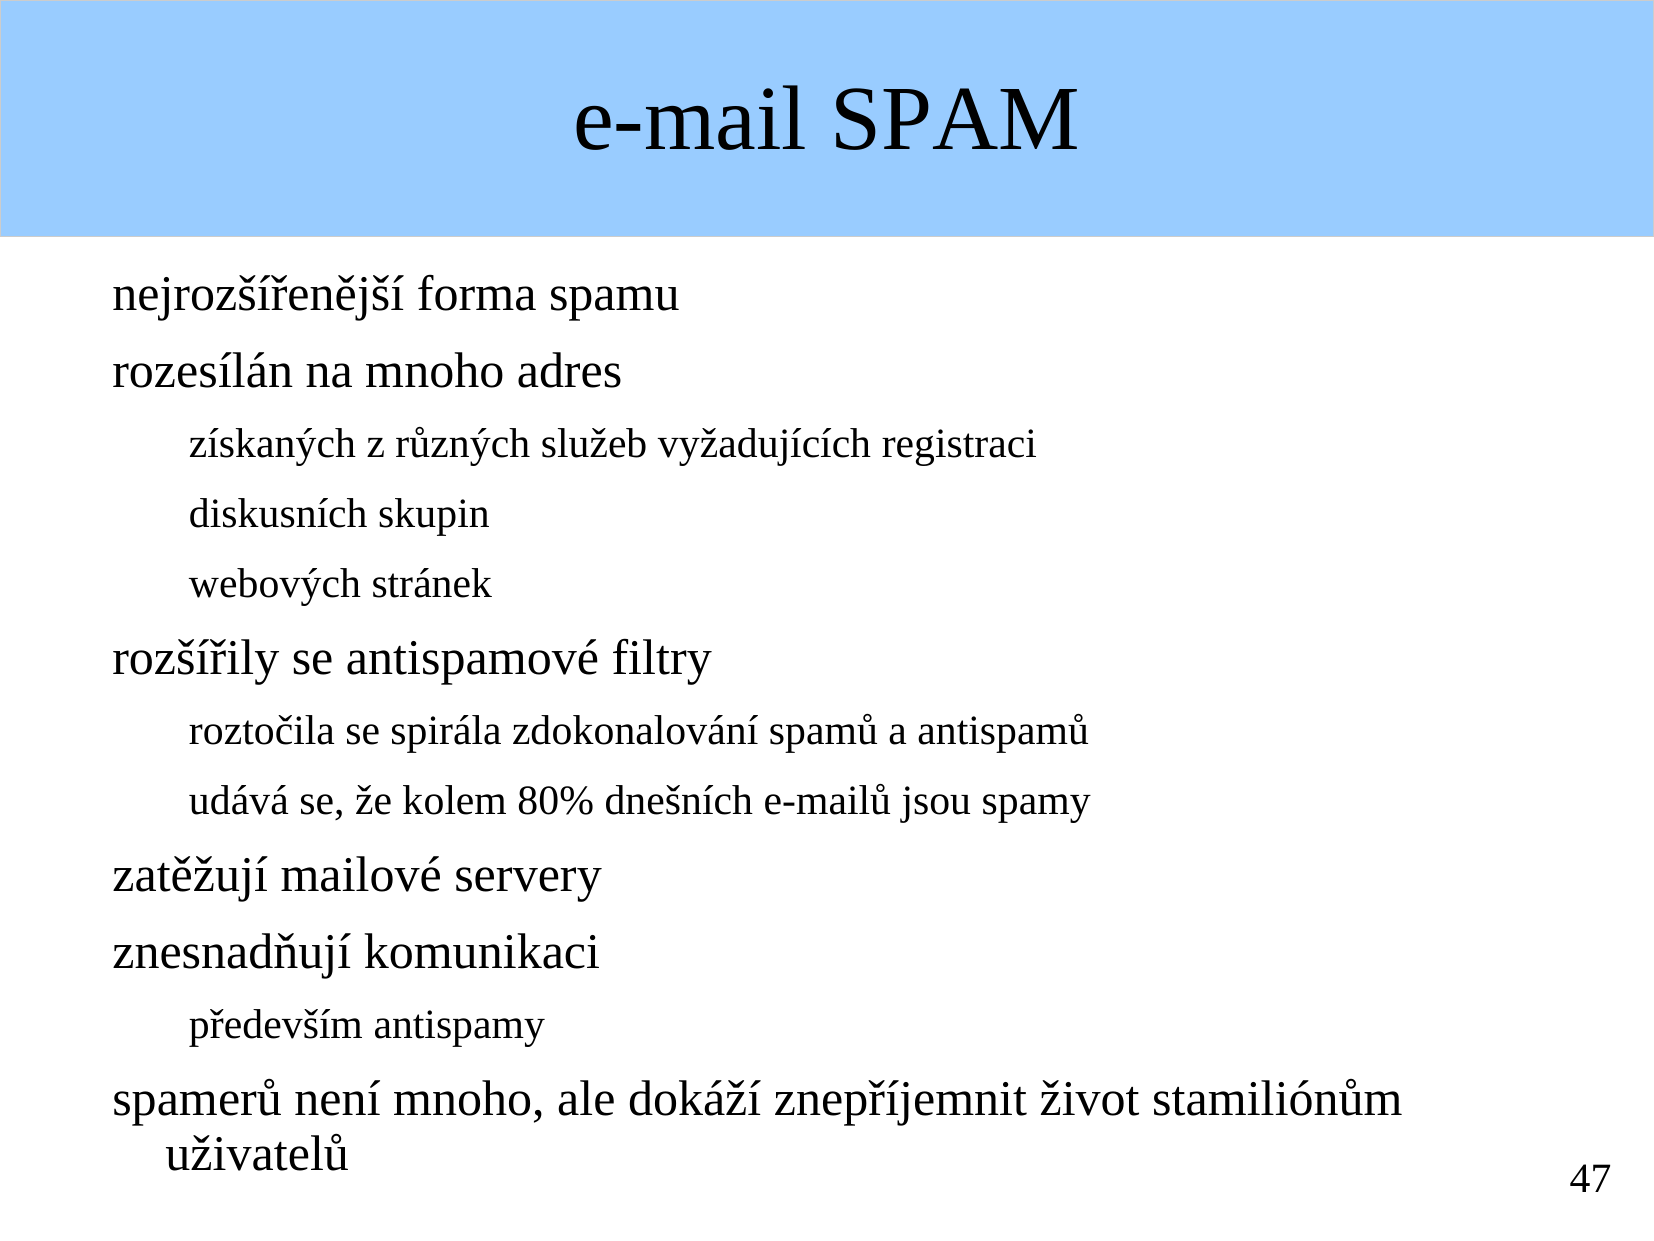

# e-mail SPAM
nejrozšířenější forma spamu
rozesílán na mnoho adres
získaných z různých služeb vyžadujících registraci
diskusních skupin
webových stránek
rozšířily se antispamové filtry
roztočila se spirála zdokonalování spamů a antispamů
udává se, že kolem 80% dnešních e-mailů jsou spamy
zatěžují mailové servery
znesnadňují komunikaci
především antispamy
spamerů není mnoho, ale dokáží znepříjemnit život stamiliónům uživatelů